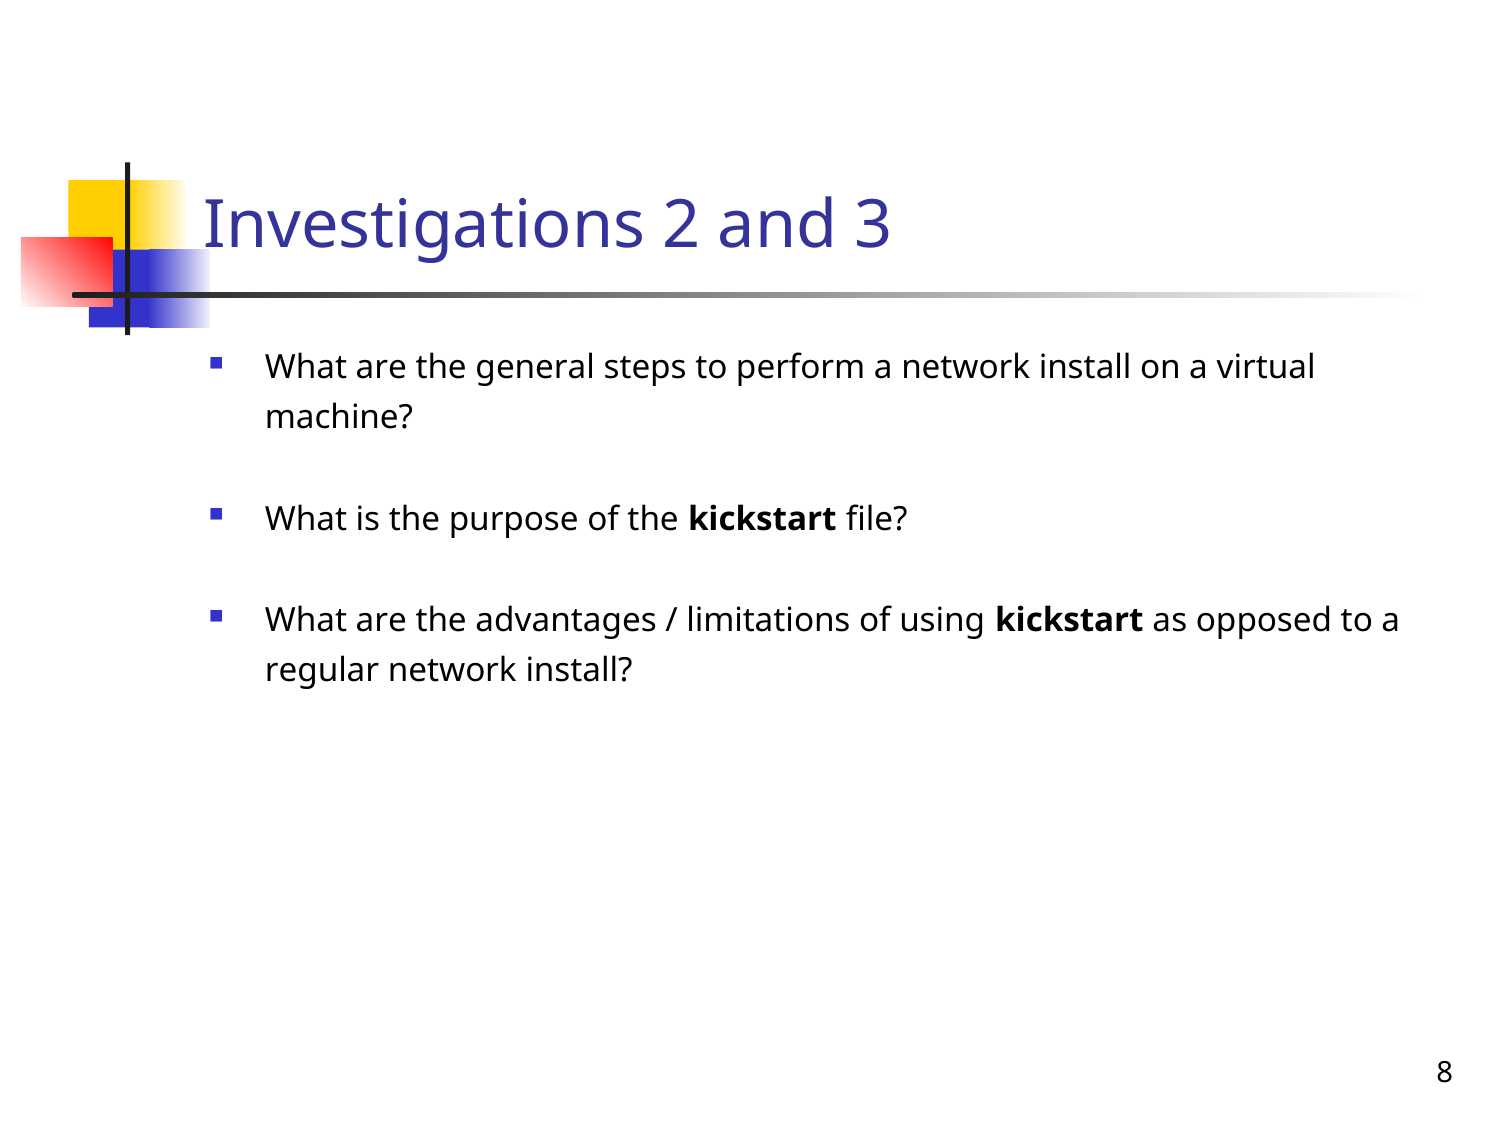

# Investigations 2 and 3
What are the general steps to perform a network install on a virtual machine?
What is the purpose of the kickstart file?
What are the advantages / limitations of using kickstart as opposed to a regular network install?
8